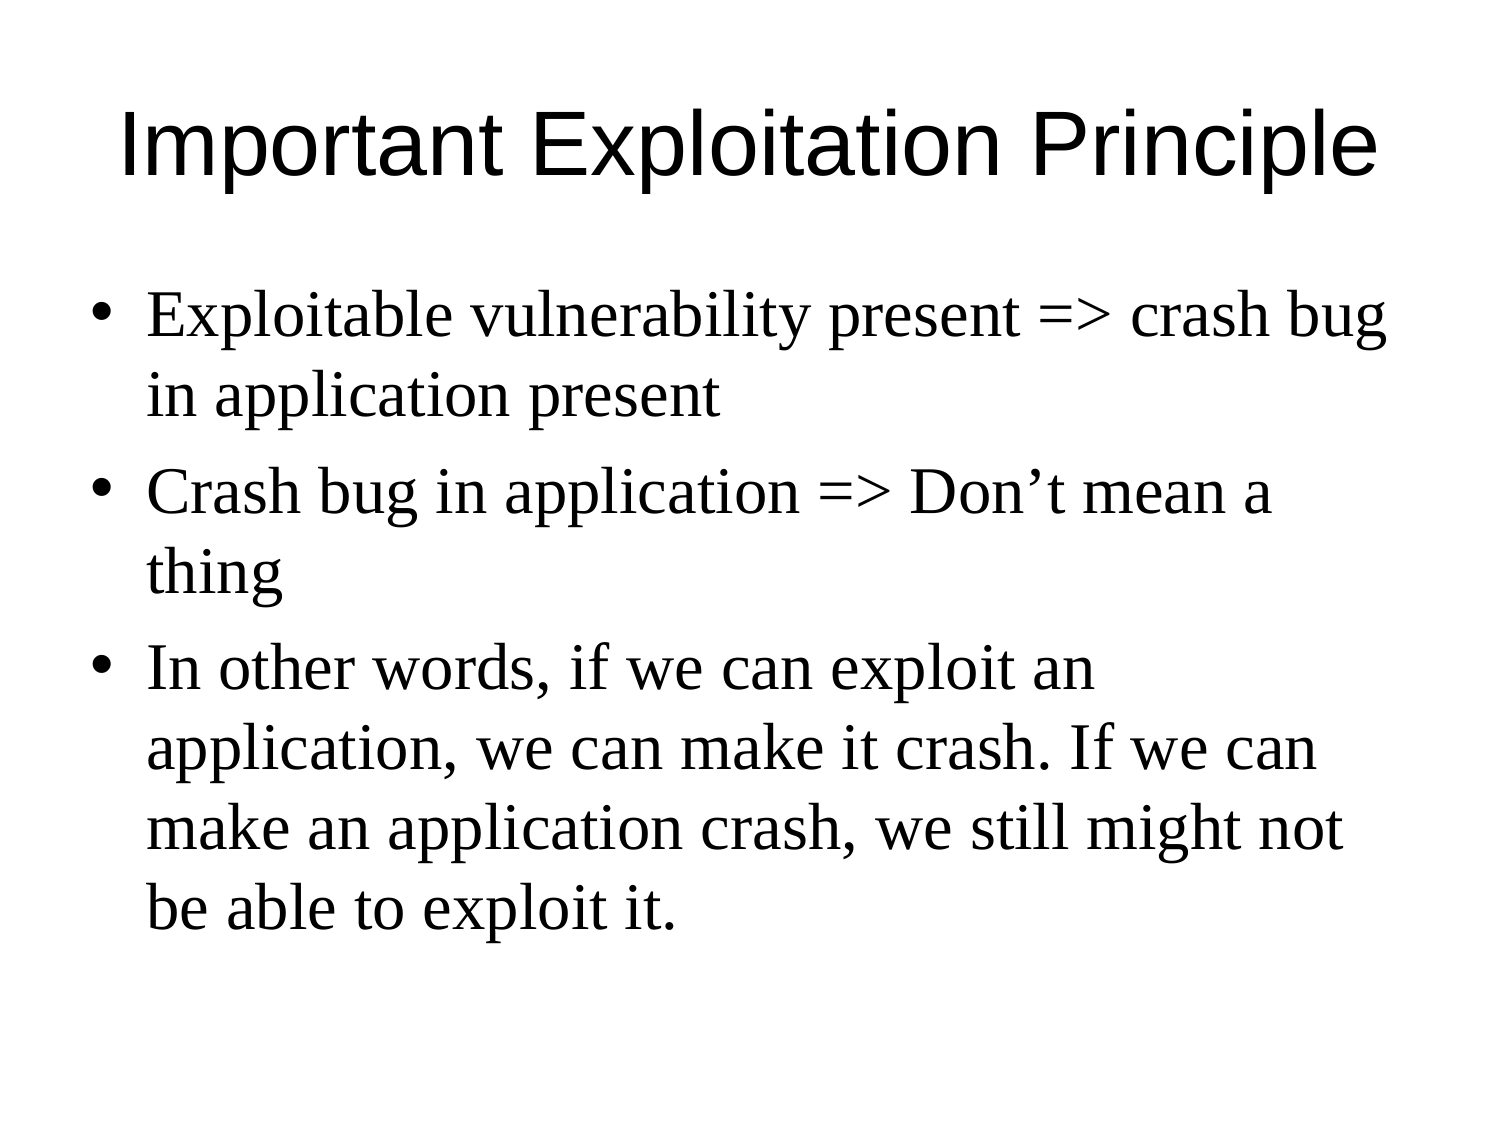

# Important Exploitation Principle
Exploitable vulnerability present => crash bug in application present
Crash bug in application => Don’t mean a thing
In other words, if we can exploit an application, we can make it crash. If we can make an application crash, we still might not be able to exploit it.